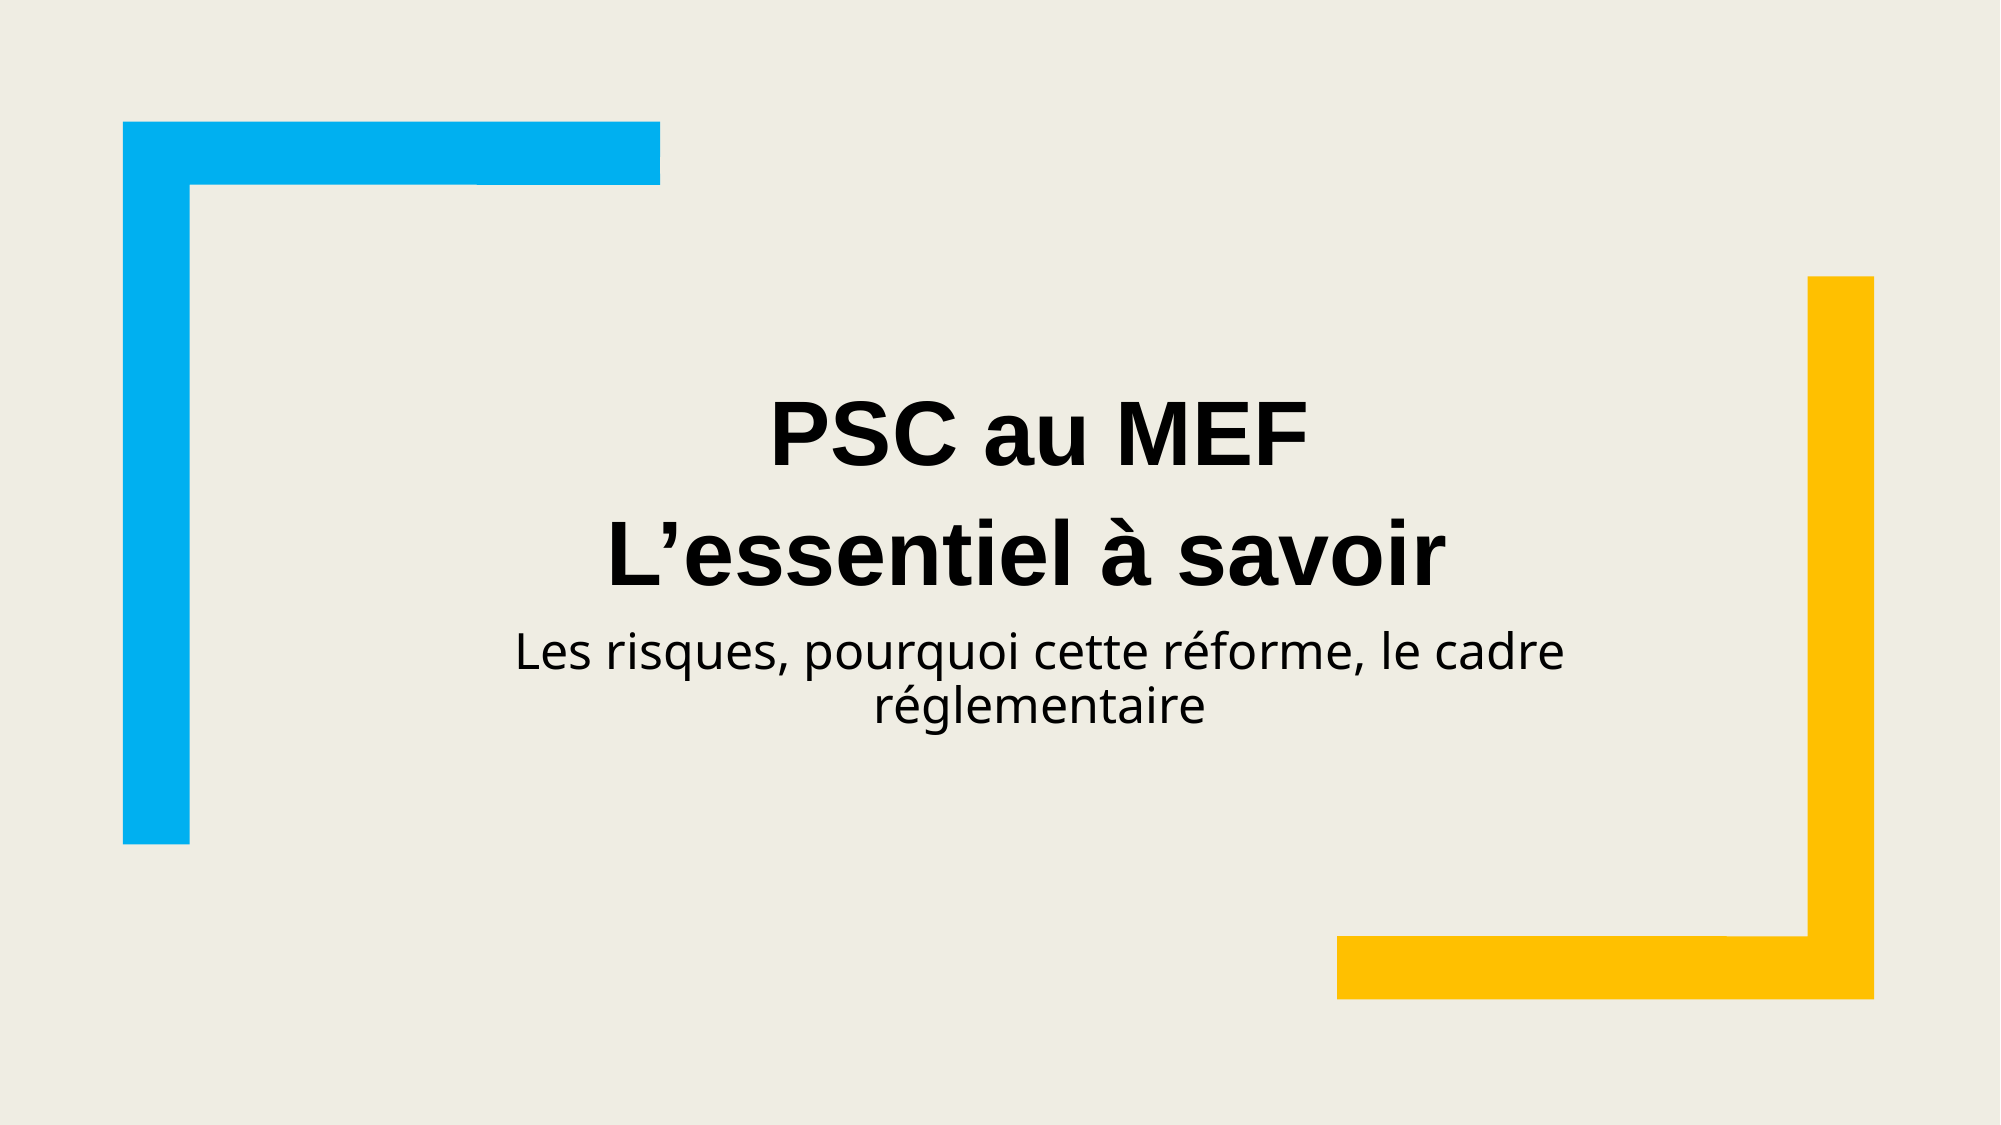

# PSC au MEF
L’essentiel à savoir
Les risques, pourquoi cette réforme, le cadre réglementaire